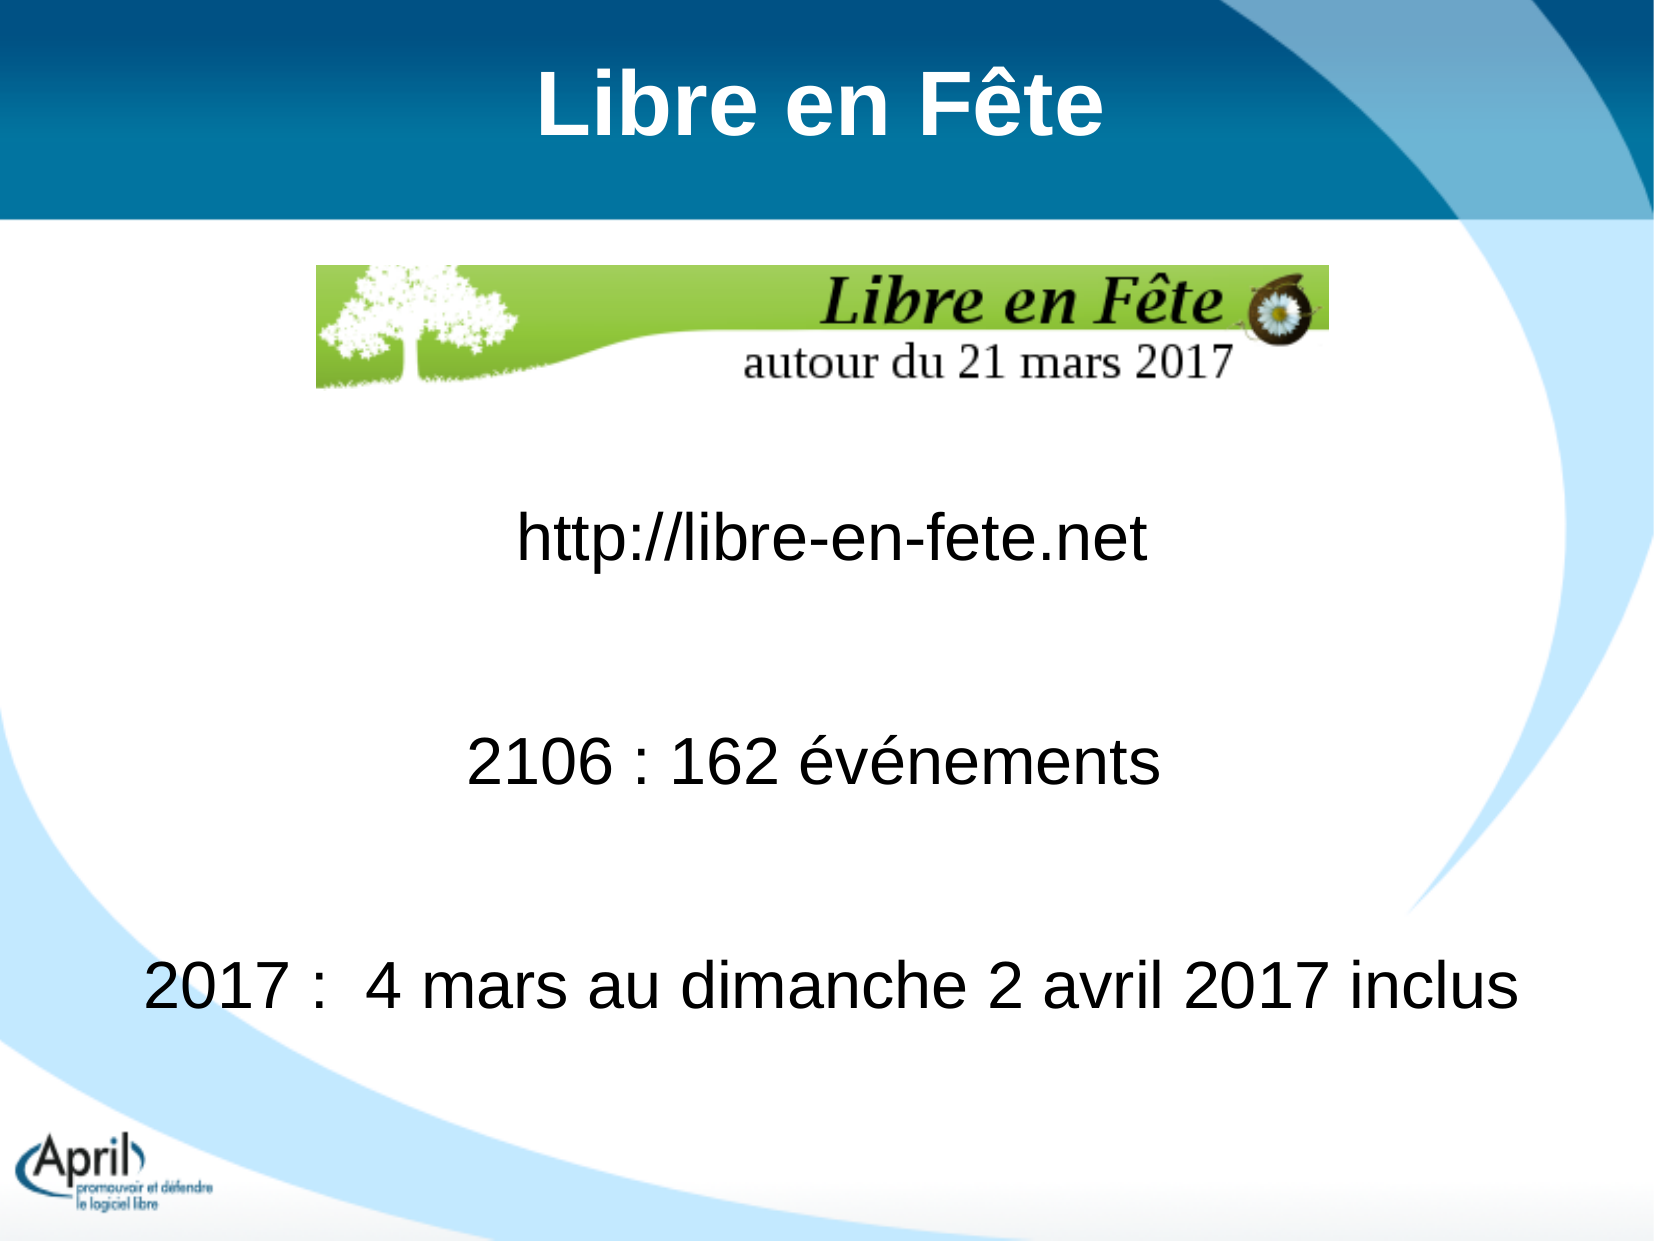

# Libre en Fête
http://libre-en-fete.net
2106 : 162 événements
2017 : 4 mars au dimanche 2 avril 2017 inclus